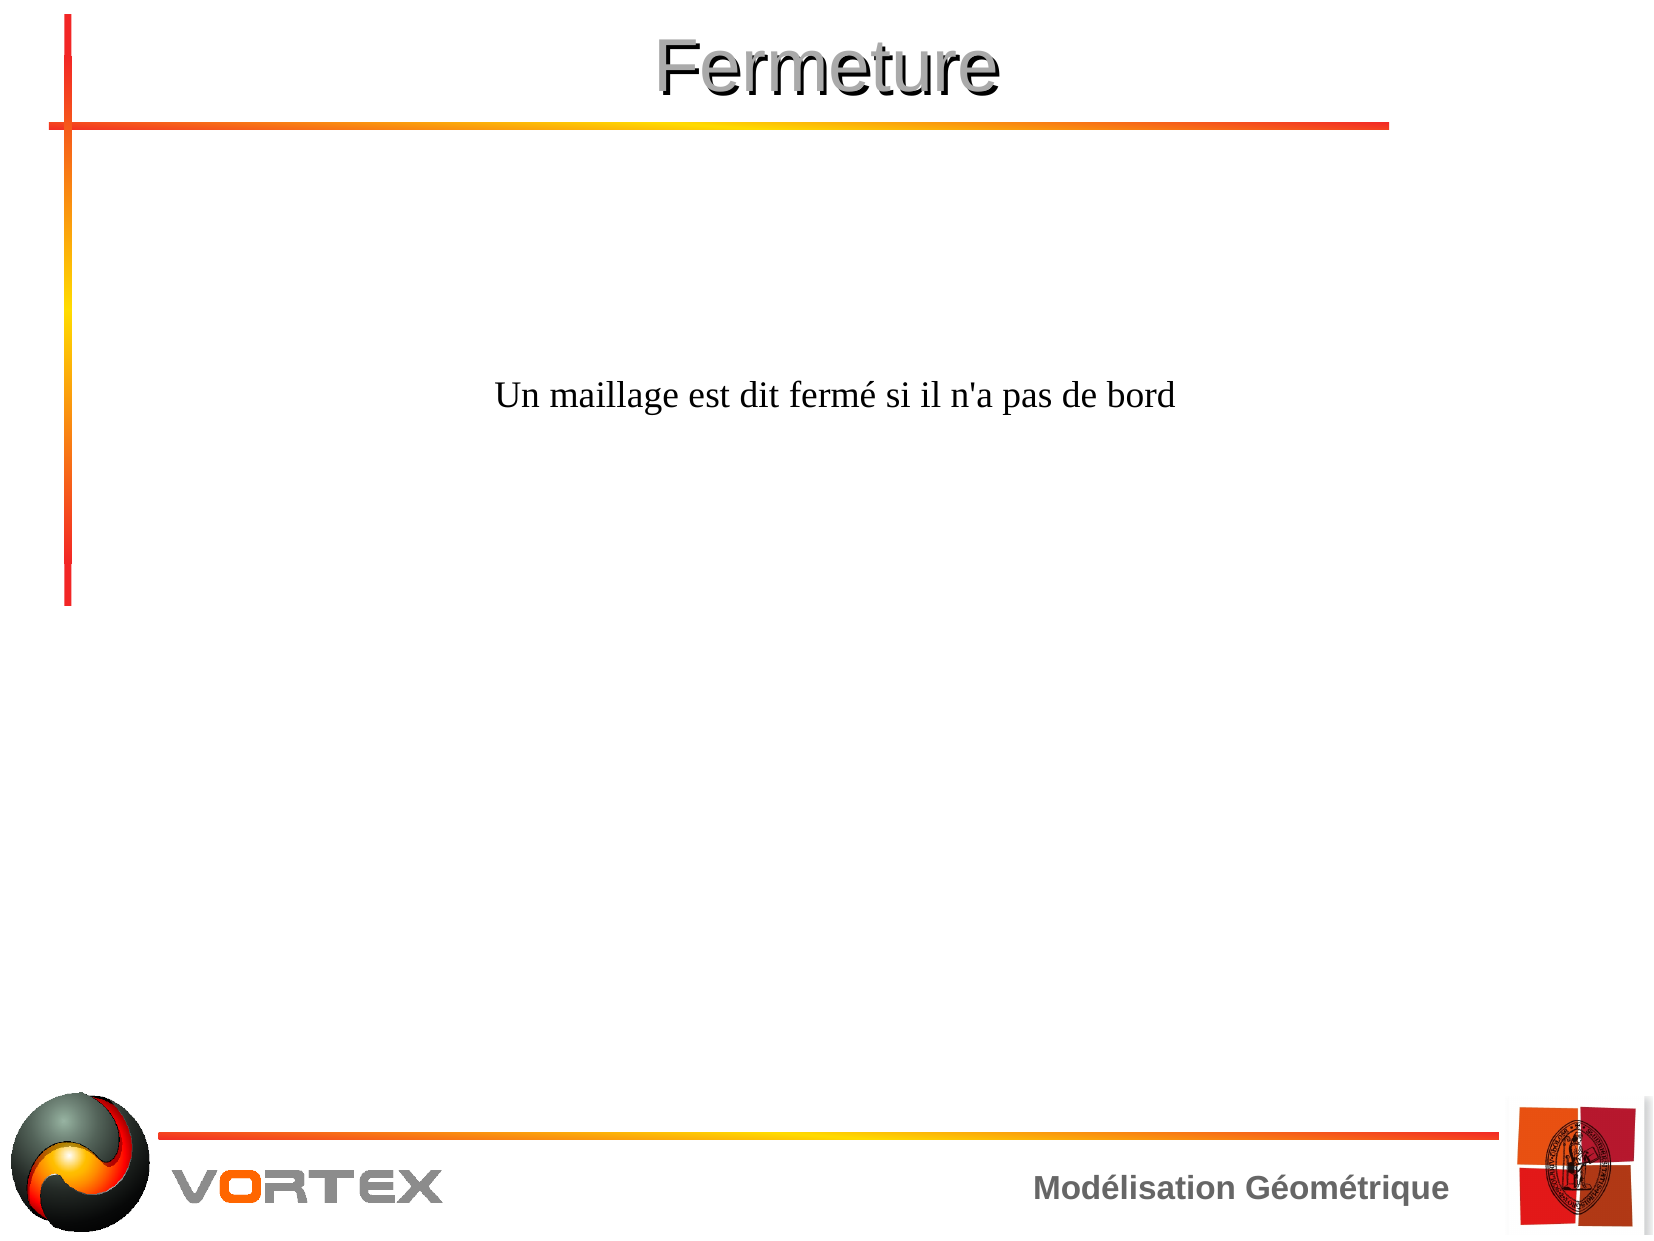

# Fermeture
Un maillage est dit fermé si il n'a pas de bord